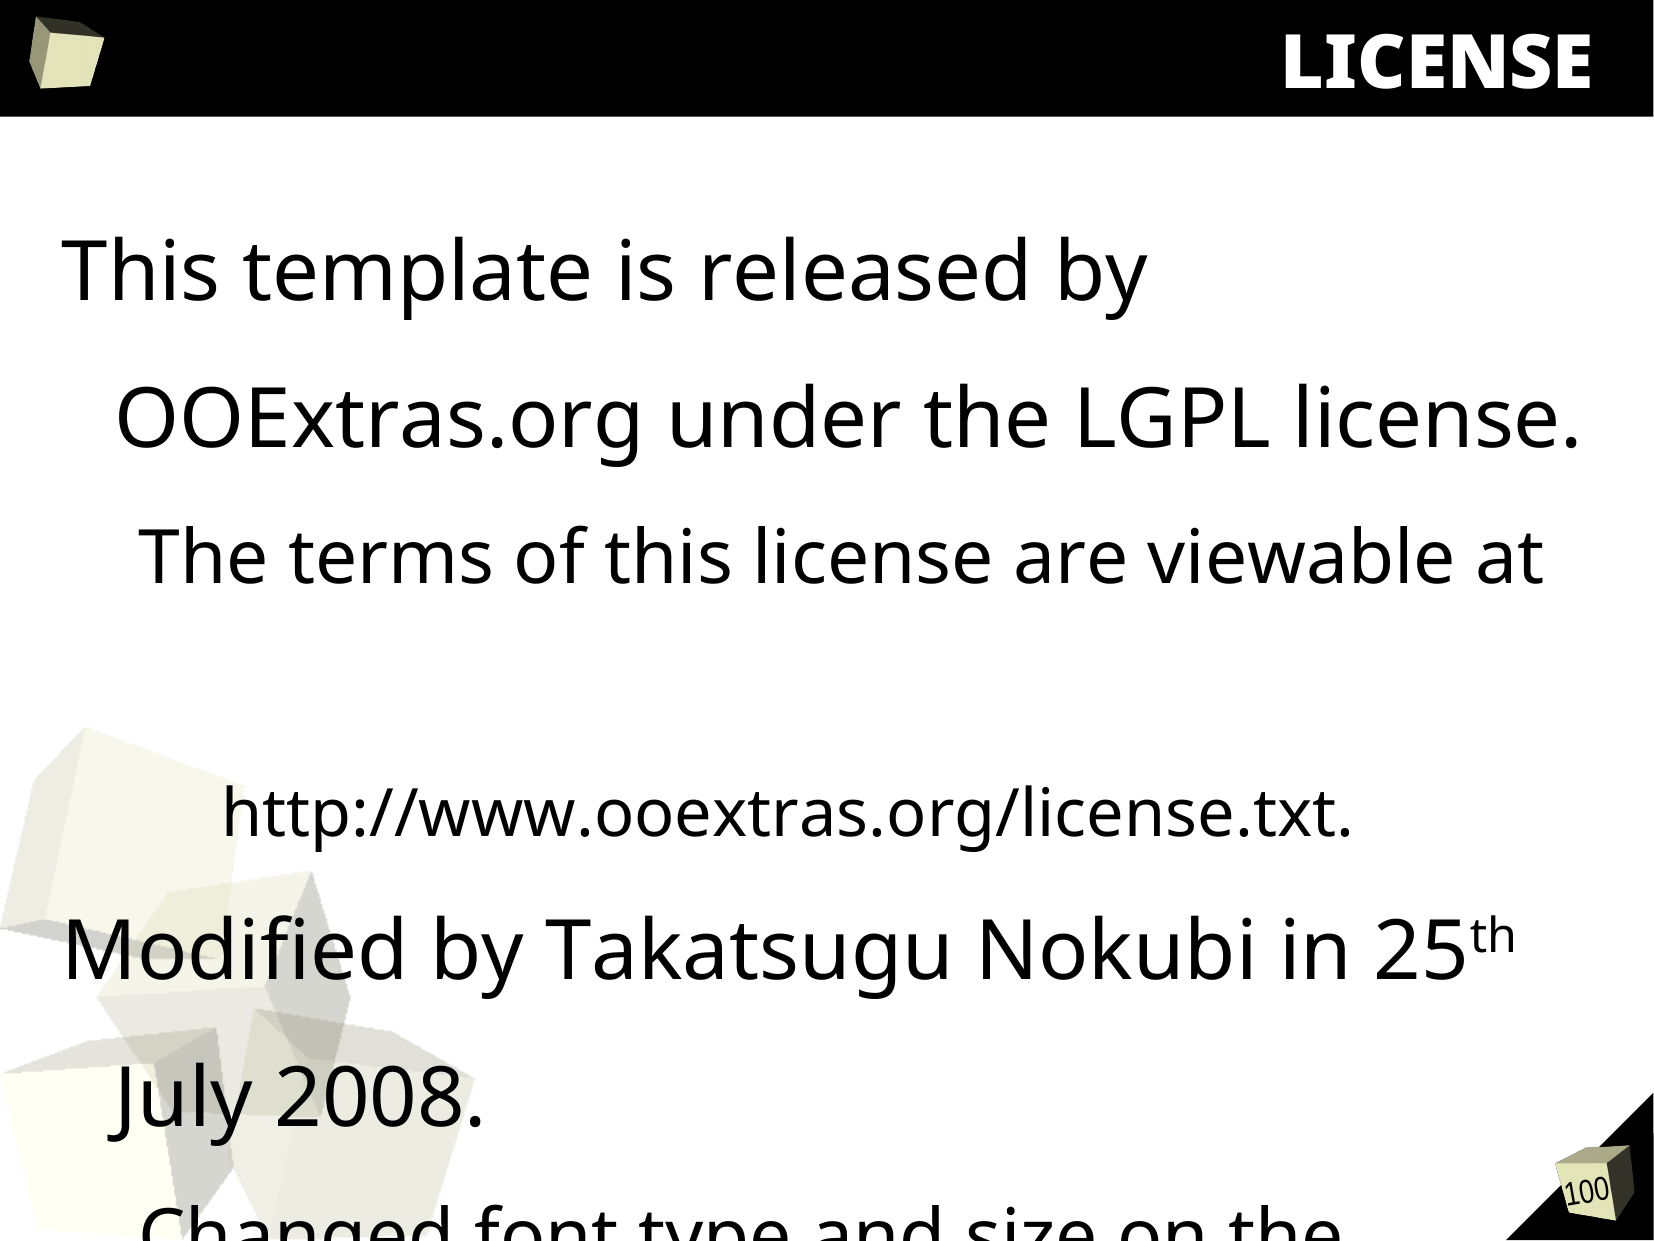

# LICENSE
This template is released by OOExtras.org under the LGPL license.
The terms of this license are viewable at
http://www.ooextras.org/license.txt.
Modified by Takatsugu Nokubi in 25th July 2008.
Changed font type and size on the master style.